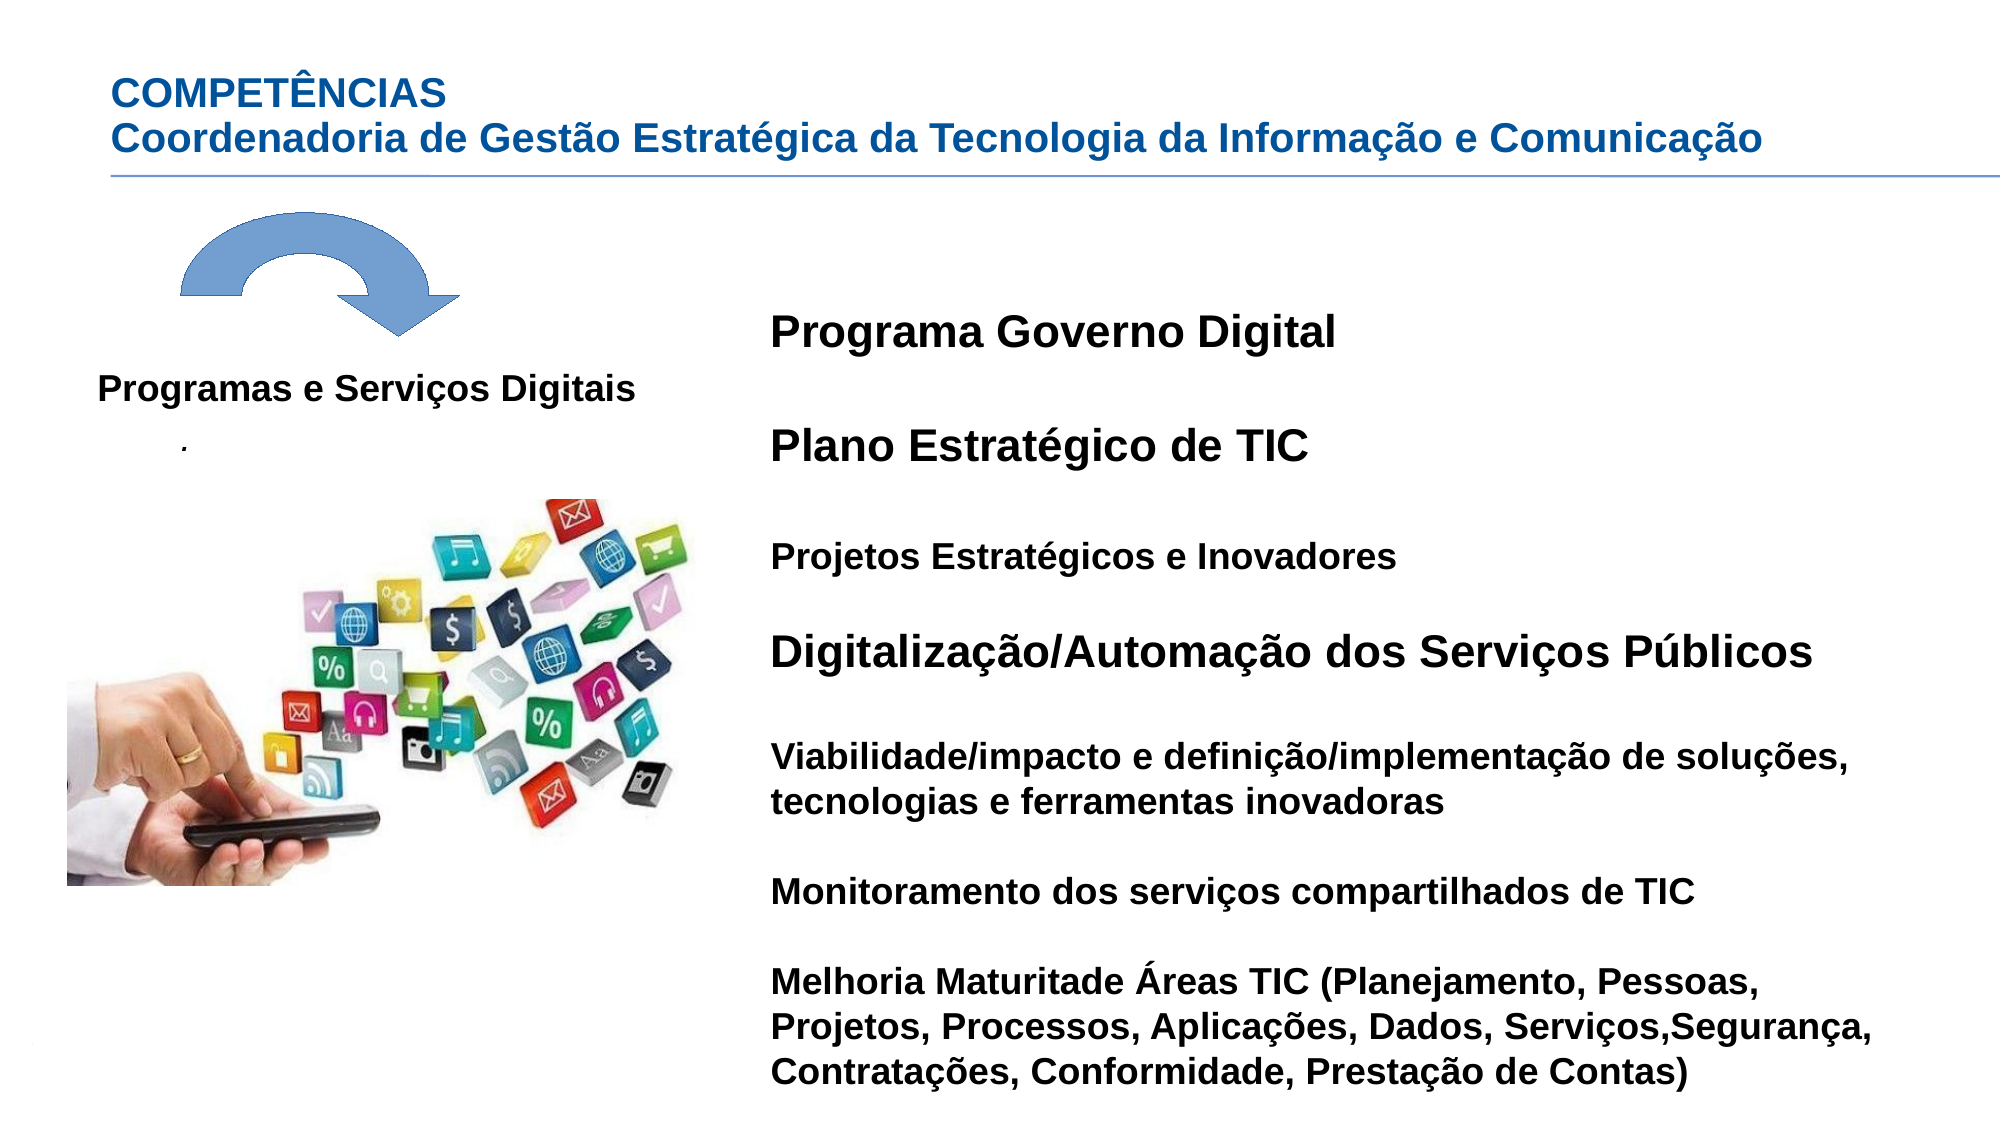

COMPETÊNCIAS
Coordenadoria de Gestão Estratégica da Tecnologia da Informação e Comunicação
Grupos de Tremáticos
Programa Governo Digital
Plano Estratégico de TIC
Projetos Estratégicos e Inovadores
Digitalização/Automação dos Serviços Públicos
Viabilidade/impacto e definição/implementação de soluções, tecnologias e ferramentas inovadoras
Monitoramento dos serviços compartilhados de TIC
Melhoria Maturitade Áreas TIC (Planejamento, Pessoas, Projetos, Processos, Aplicações, Dados, Serviços,Segurança, Contratações, Conformidade, Prestação de Contas)
.
Programas e Serviços Digitais